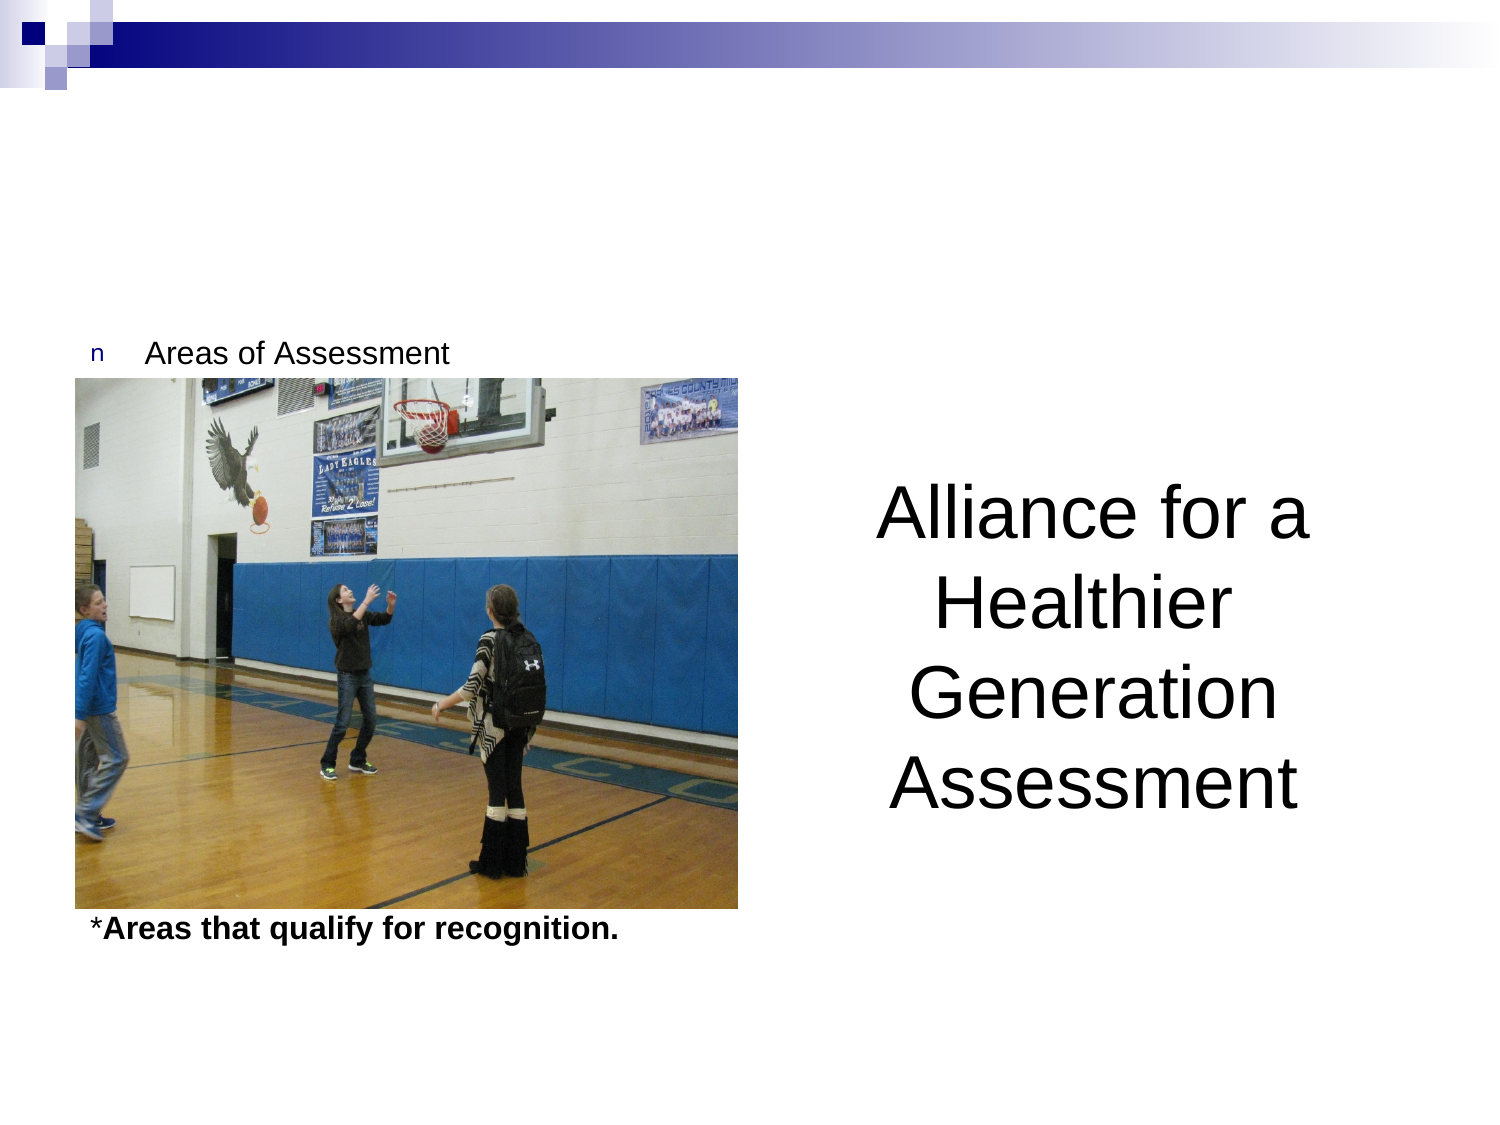

Areas of Assessment
School Health and Safety Policies and Environment*
Health Education*
Physical Education and Other Physical Activity Programs*
Nutrition Services*
Health Services
Counseling, Psychological & Social Services
Health Promotion for Staff*
Family & Community Involvement*
*Areas that qualify for recognition.
# Alliance for a Healthier Generation Assessment